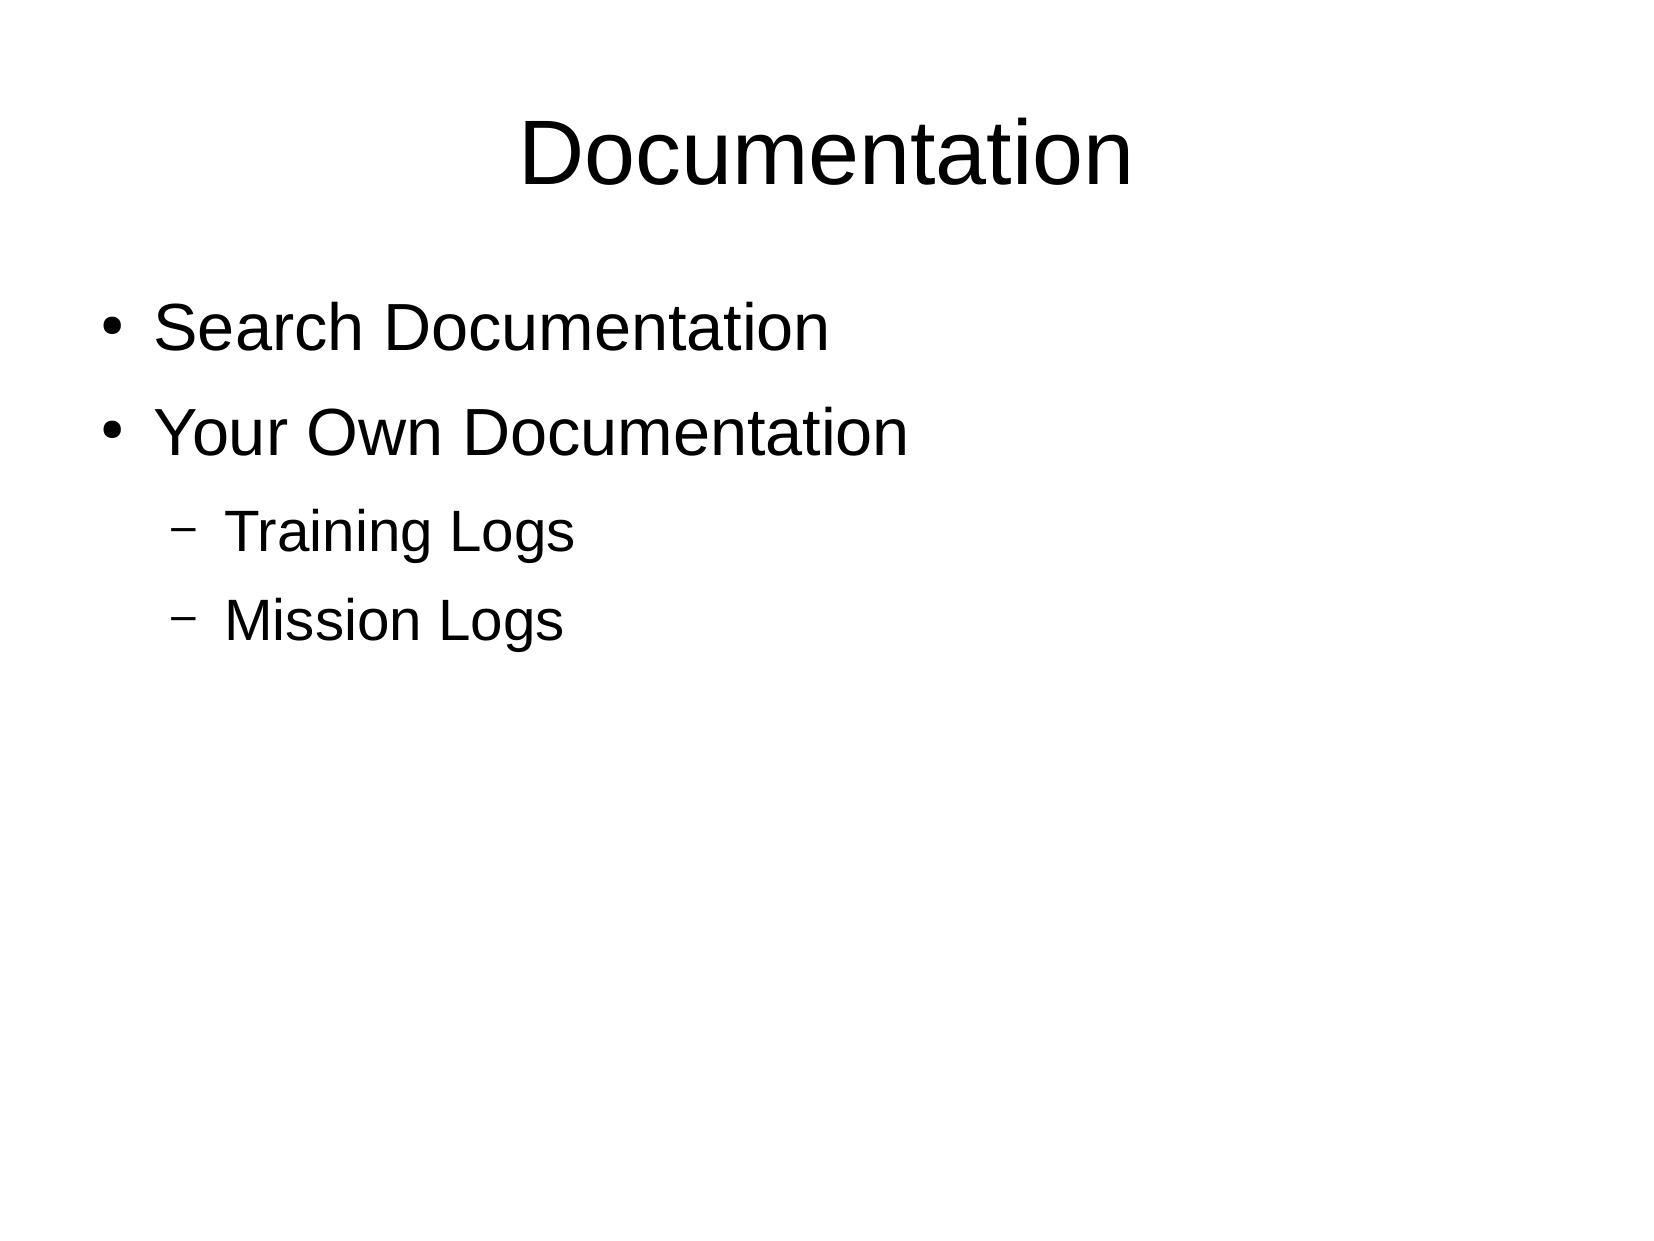

# Documentation
Search Documentation
Your Own Documentation
Training Logs
Mission Logs